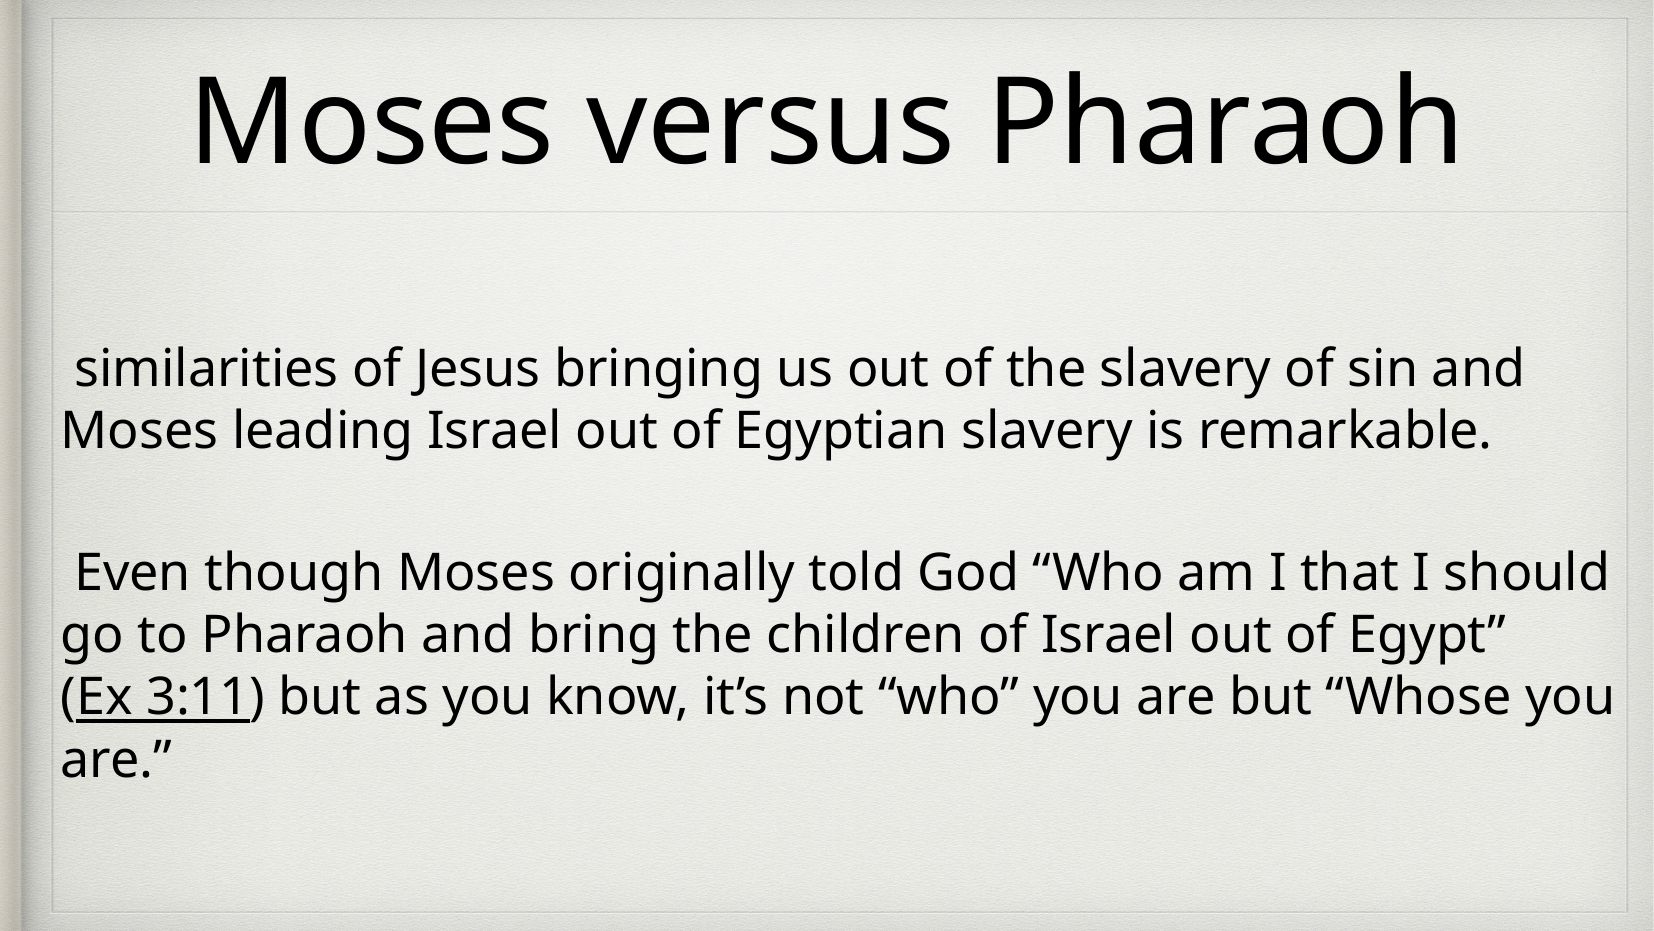

# Moses versus Pharaoh
 similarities of Jesus bringing us out of the slavery of sin and Moses leading Israel out of Egyptian slavery is remarkable.
 Even though Moses originally told God “Who am I that I should go to Pharaoh and bring the children of Israel out of Egypt” (Ex 3:11) but as you know, it’s not “who” you are but “Whose you are.”